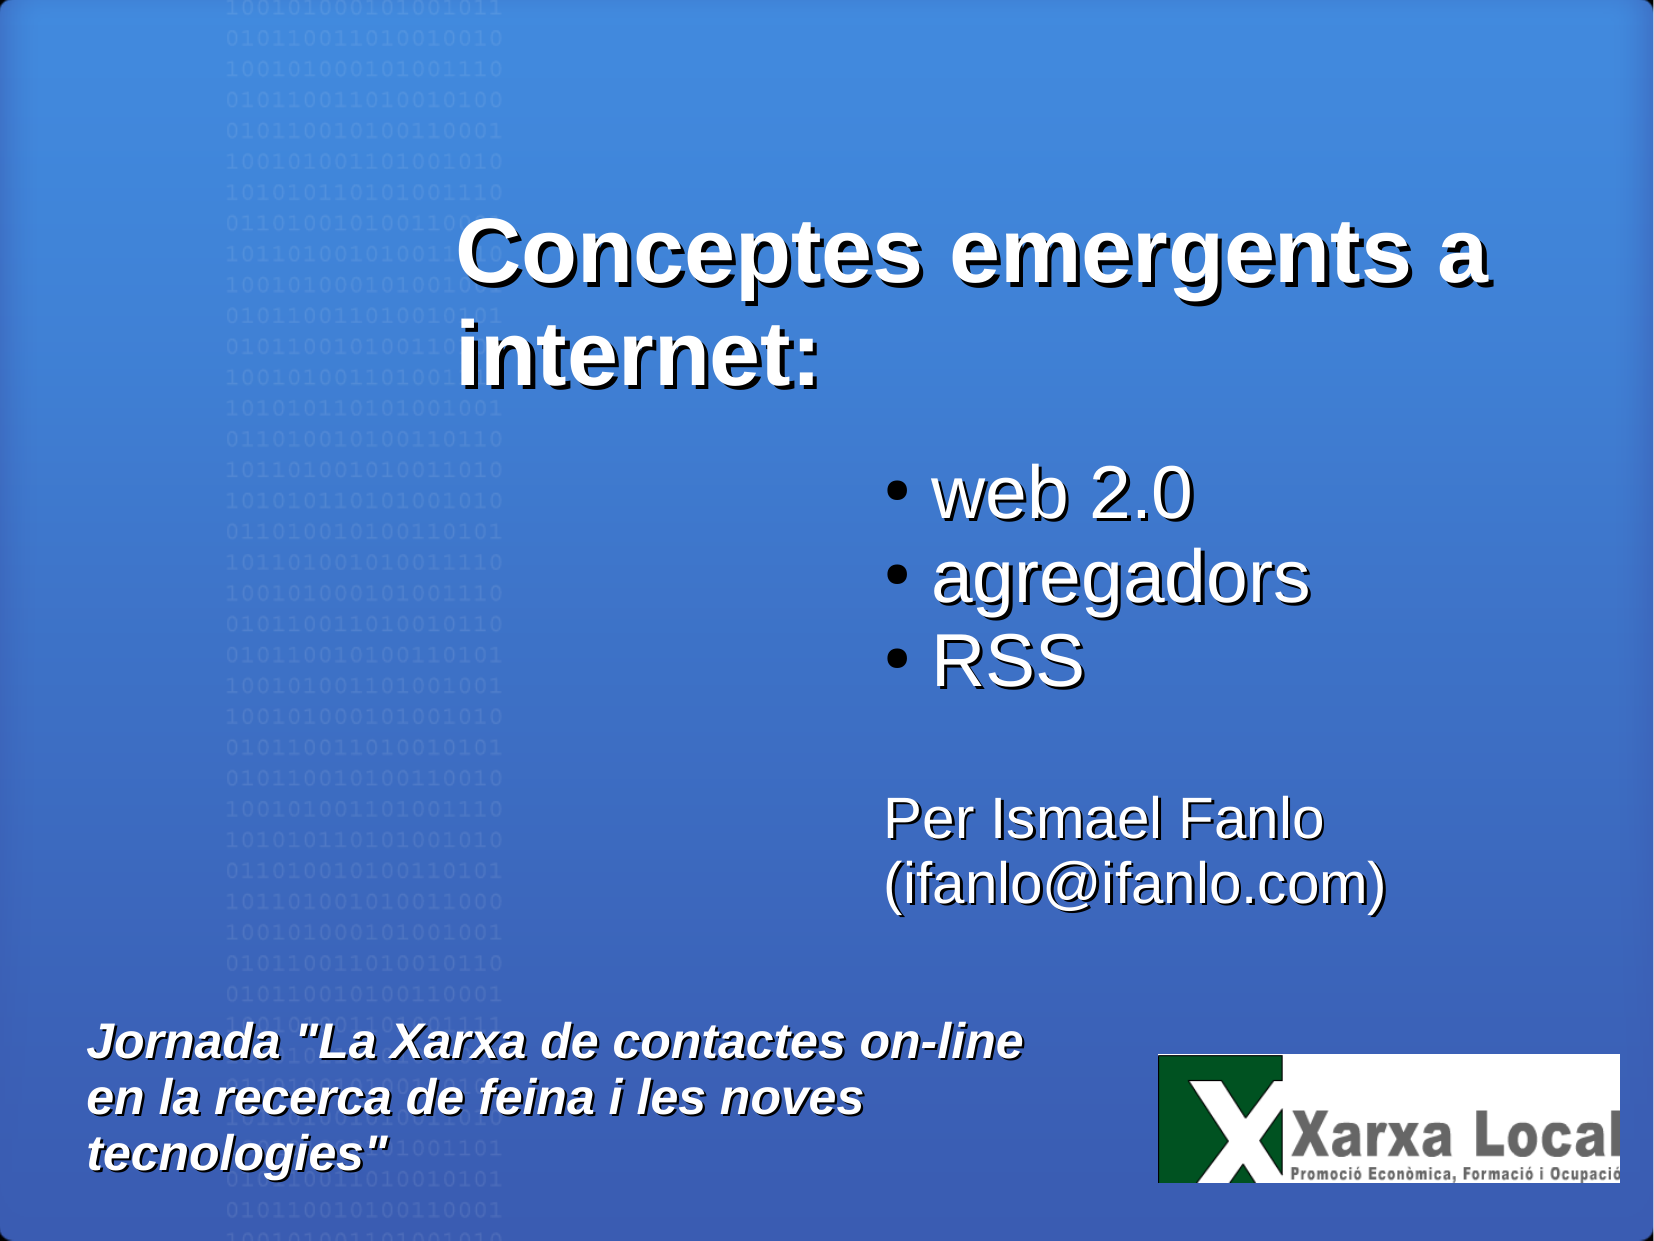

# Conceptes emergents a internet:
 web 2.0
 agregadors
 RSS
Per Ismael Fanlo (ifanlo@ifanlo.com)
Jornada "La Xarxa de contactes on-line en la recerca de feina i les noves tecnologies"